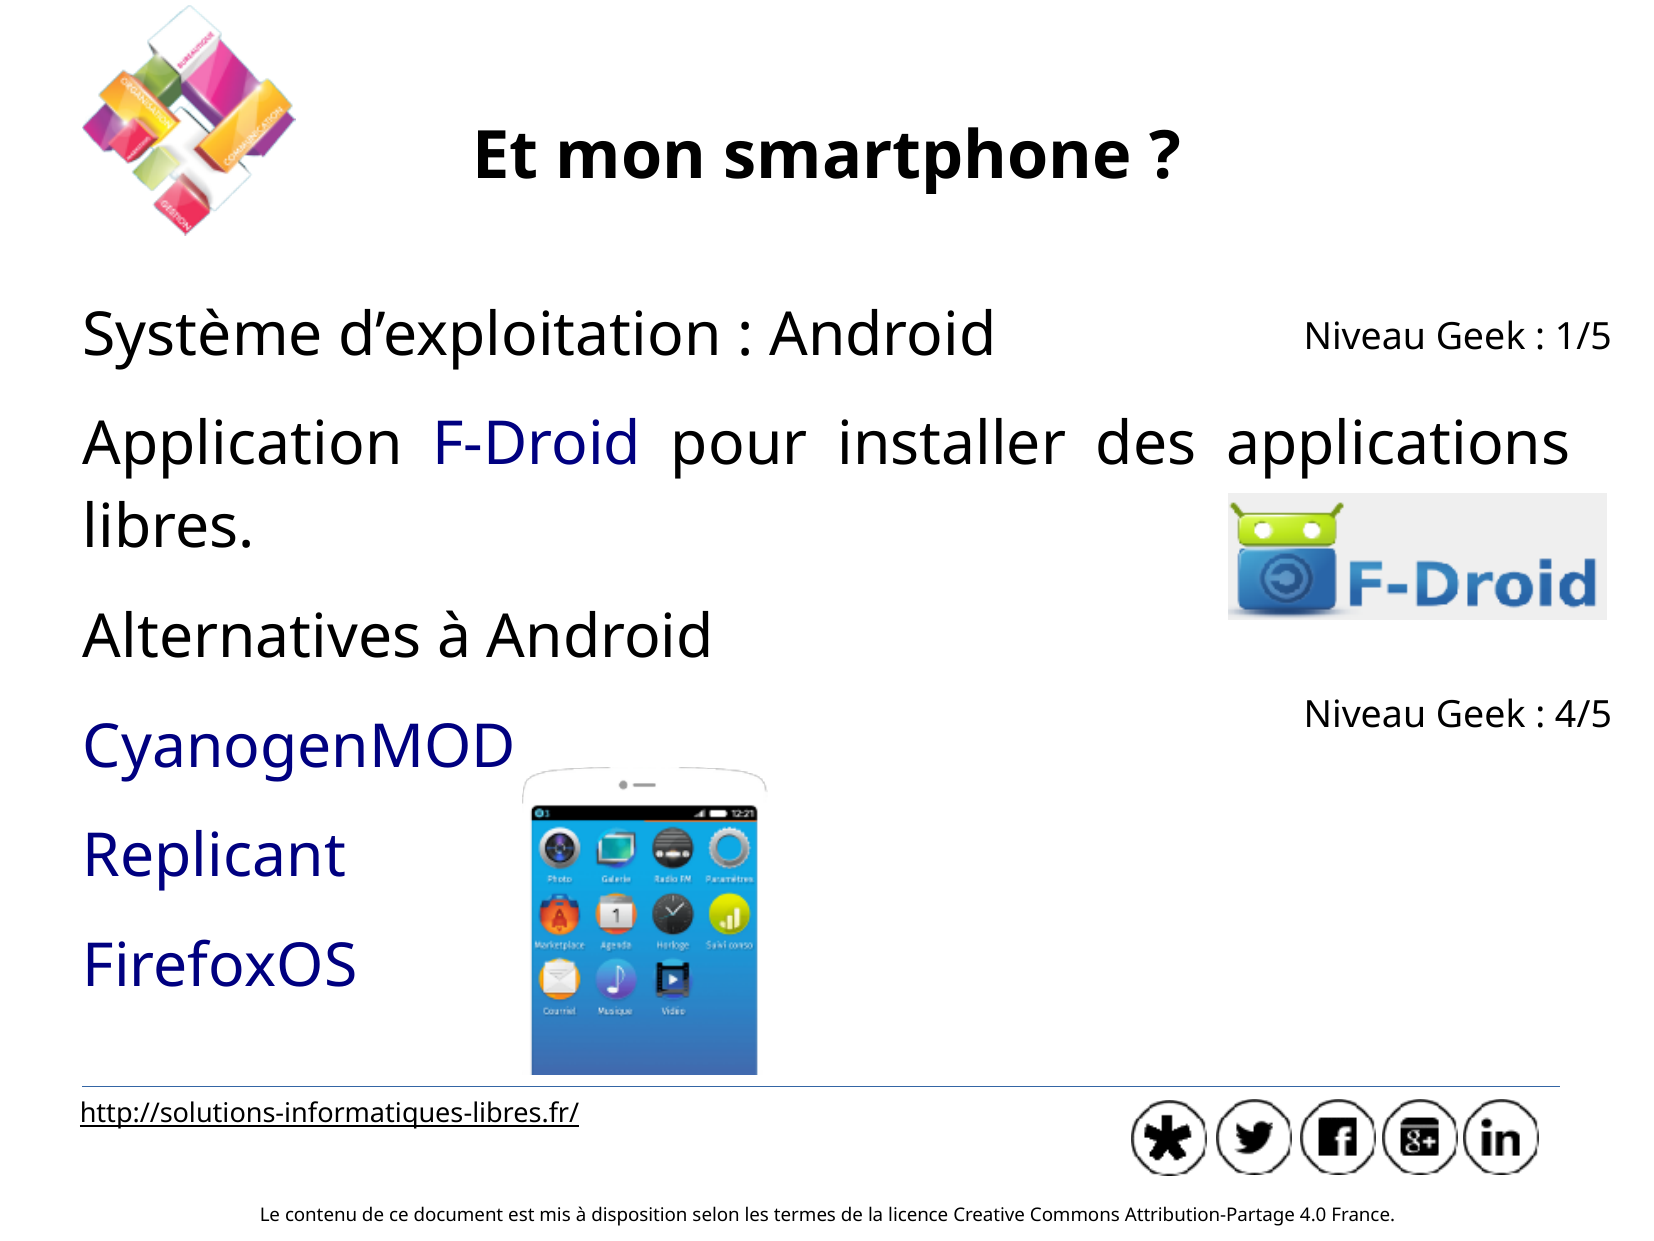

# Et mon smartphone ?
Système d’exploitation : Android
Application F-Droid pour installer des applications libres.
Alternatives à Android
CyanogenMOD
Replicant
FirefoxOS
Niveau Geek : 1/5
Niveau Geek : 4/5